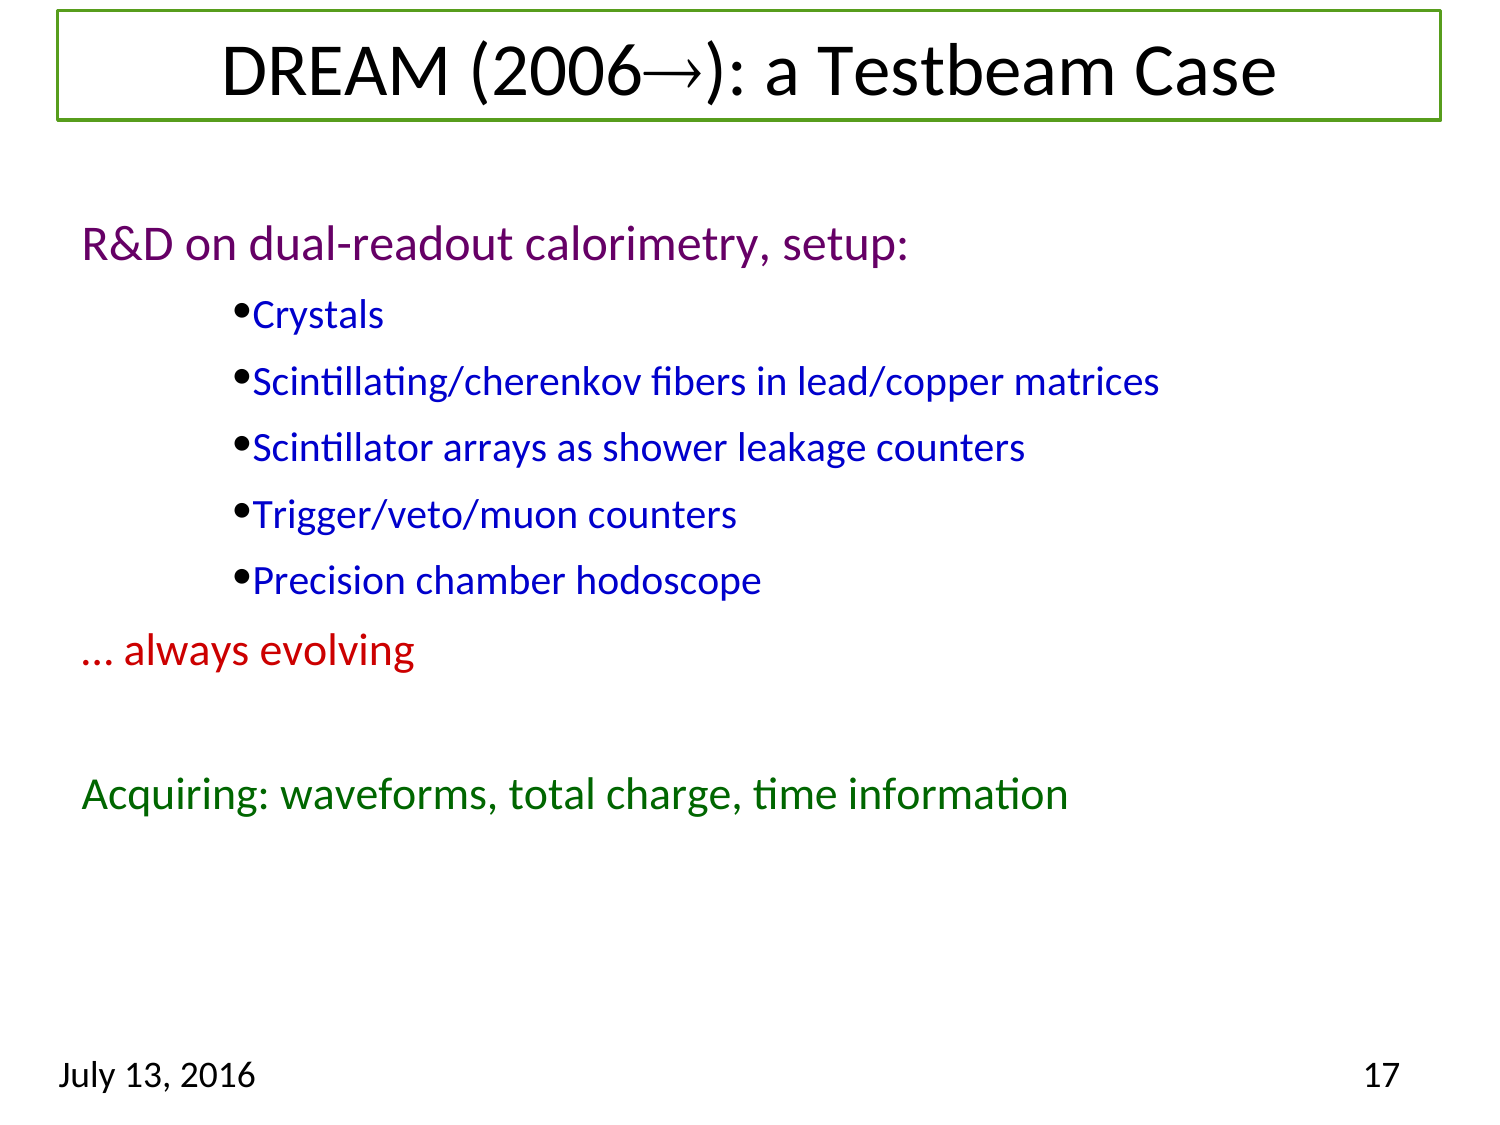

# DREAM (2006): a Testbeam Case
R&D on dual-readout calorimetry, setup:
Crystals
Scintillating/cherenkov fibers in lead/copper matrices
Scintillator arrays as shower leakage counters
Trigger/veto/muon counters
Precision chamber hodoscope
… always evolving
Acquiring: waveforms, total charge, time information
17